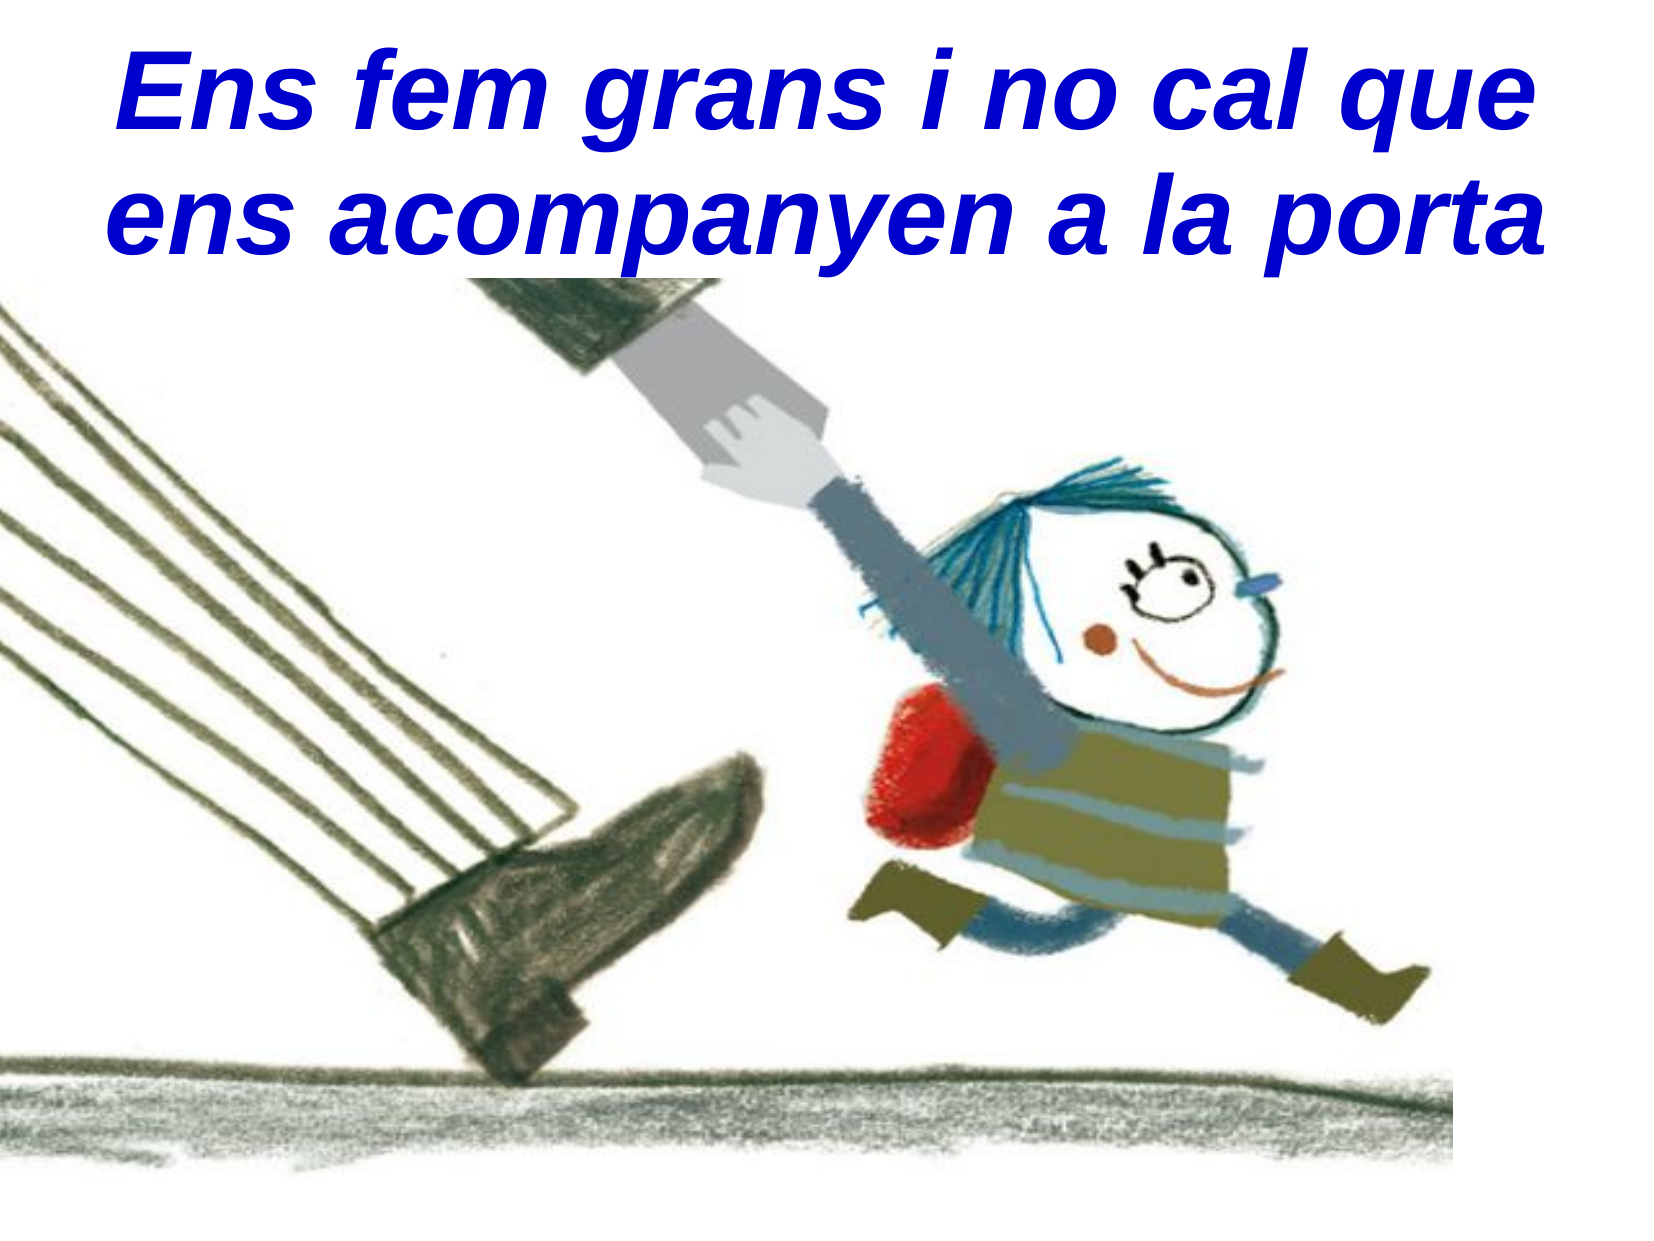

# Ens fem grans i no cal que ens acompanyen a la porta